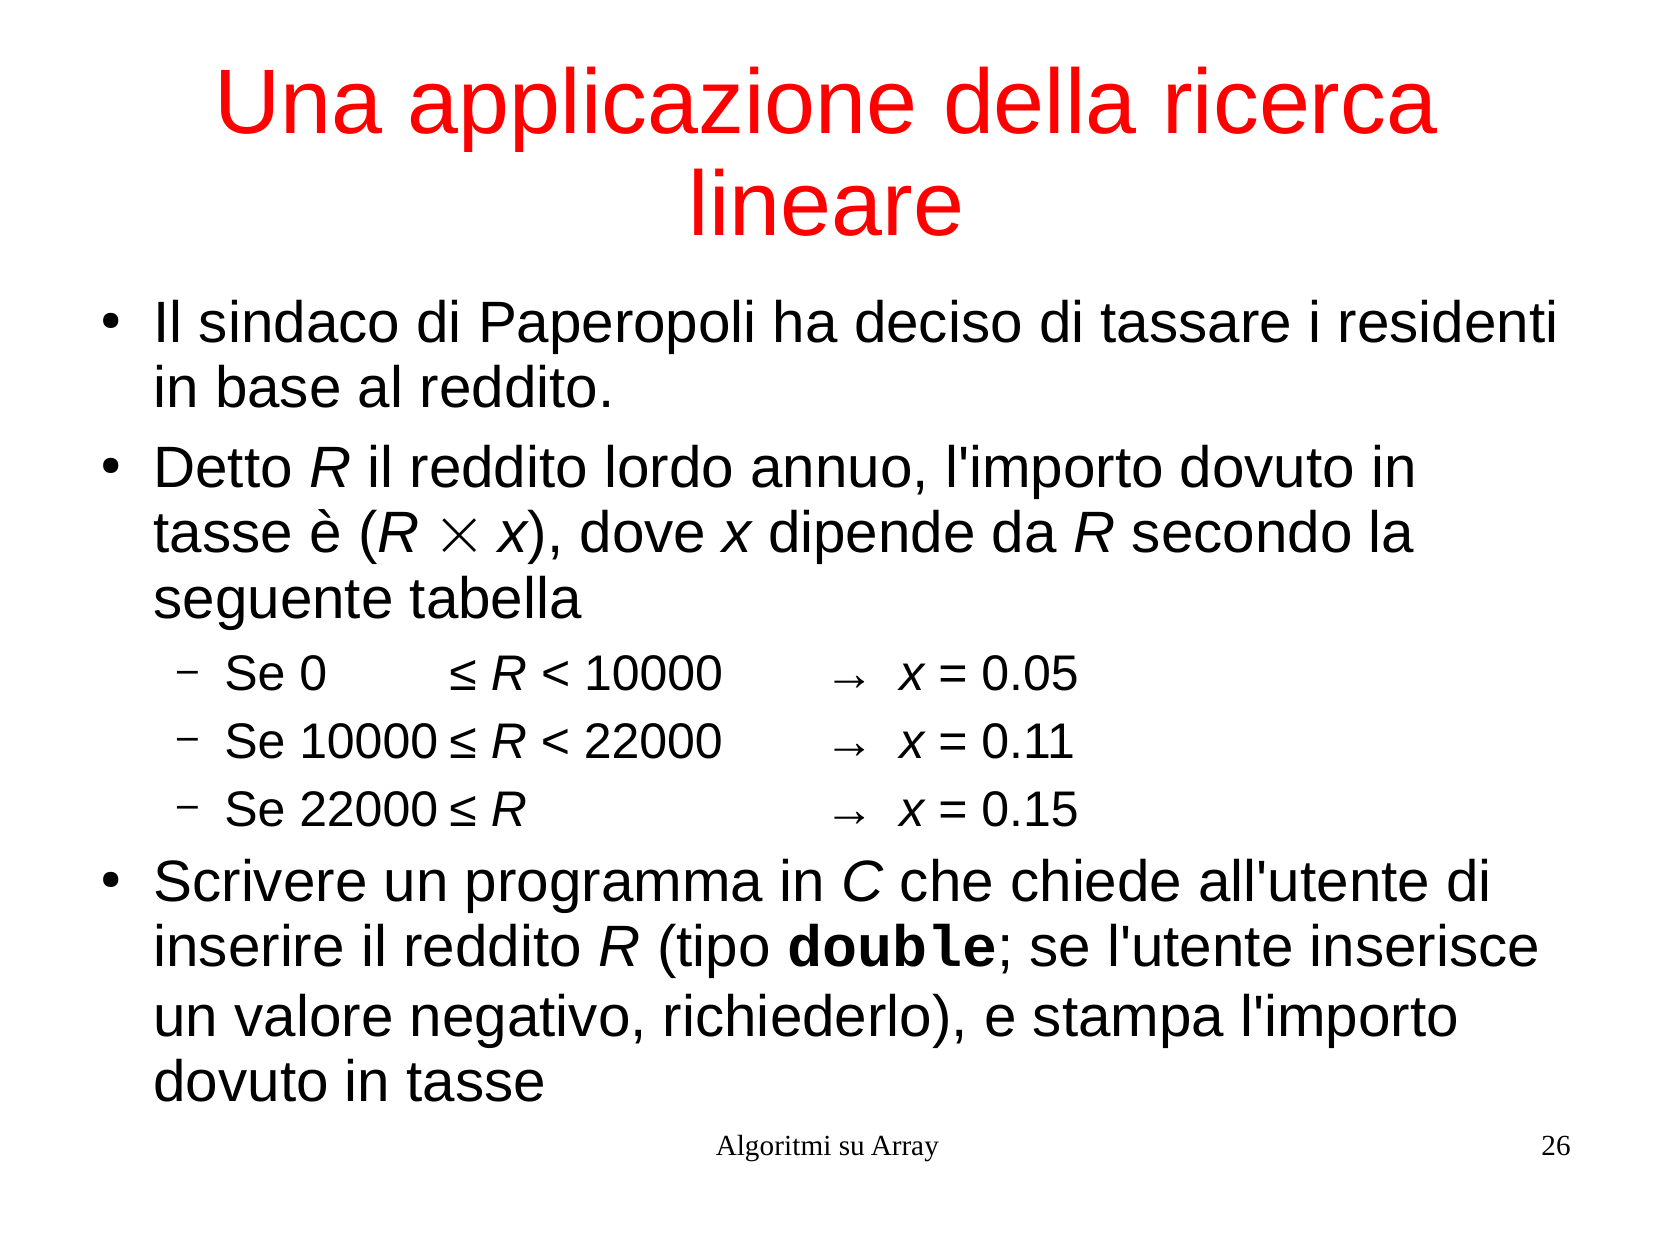

# Una applicazione della ricerca lineare
Il sindaco di Paperopoli ha deciso di tassare i residenti in base al reddito.
Detto R il reddito lordo annuo, l'importo dovuto in tasse è (R ´ x), dove x dipende da R secondo la seguente tabella
Se 0 		≤ R < 10000		→ 	x = 0.05
Se 10000	≤ R < 22000		→ 	x = 0.11
Se 22000	≤ R 				→ 	x = 0.15
Scrivere un programma in C che chiede all'utente di inserire il reddito R (tipo double; se l'utente inserisce un valore negativo, richiederlo), e stampa l'importo dovuto in tasse
Algoritmi su Array
26